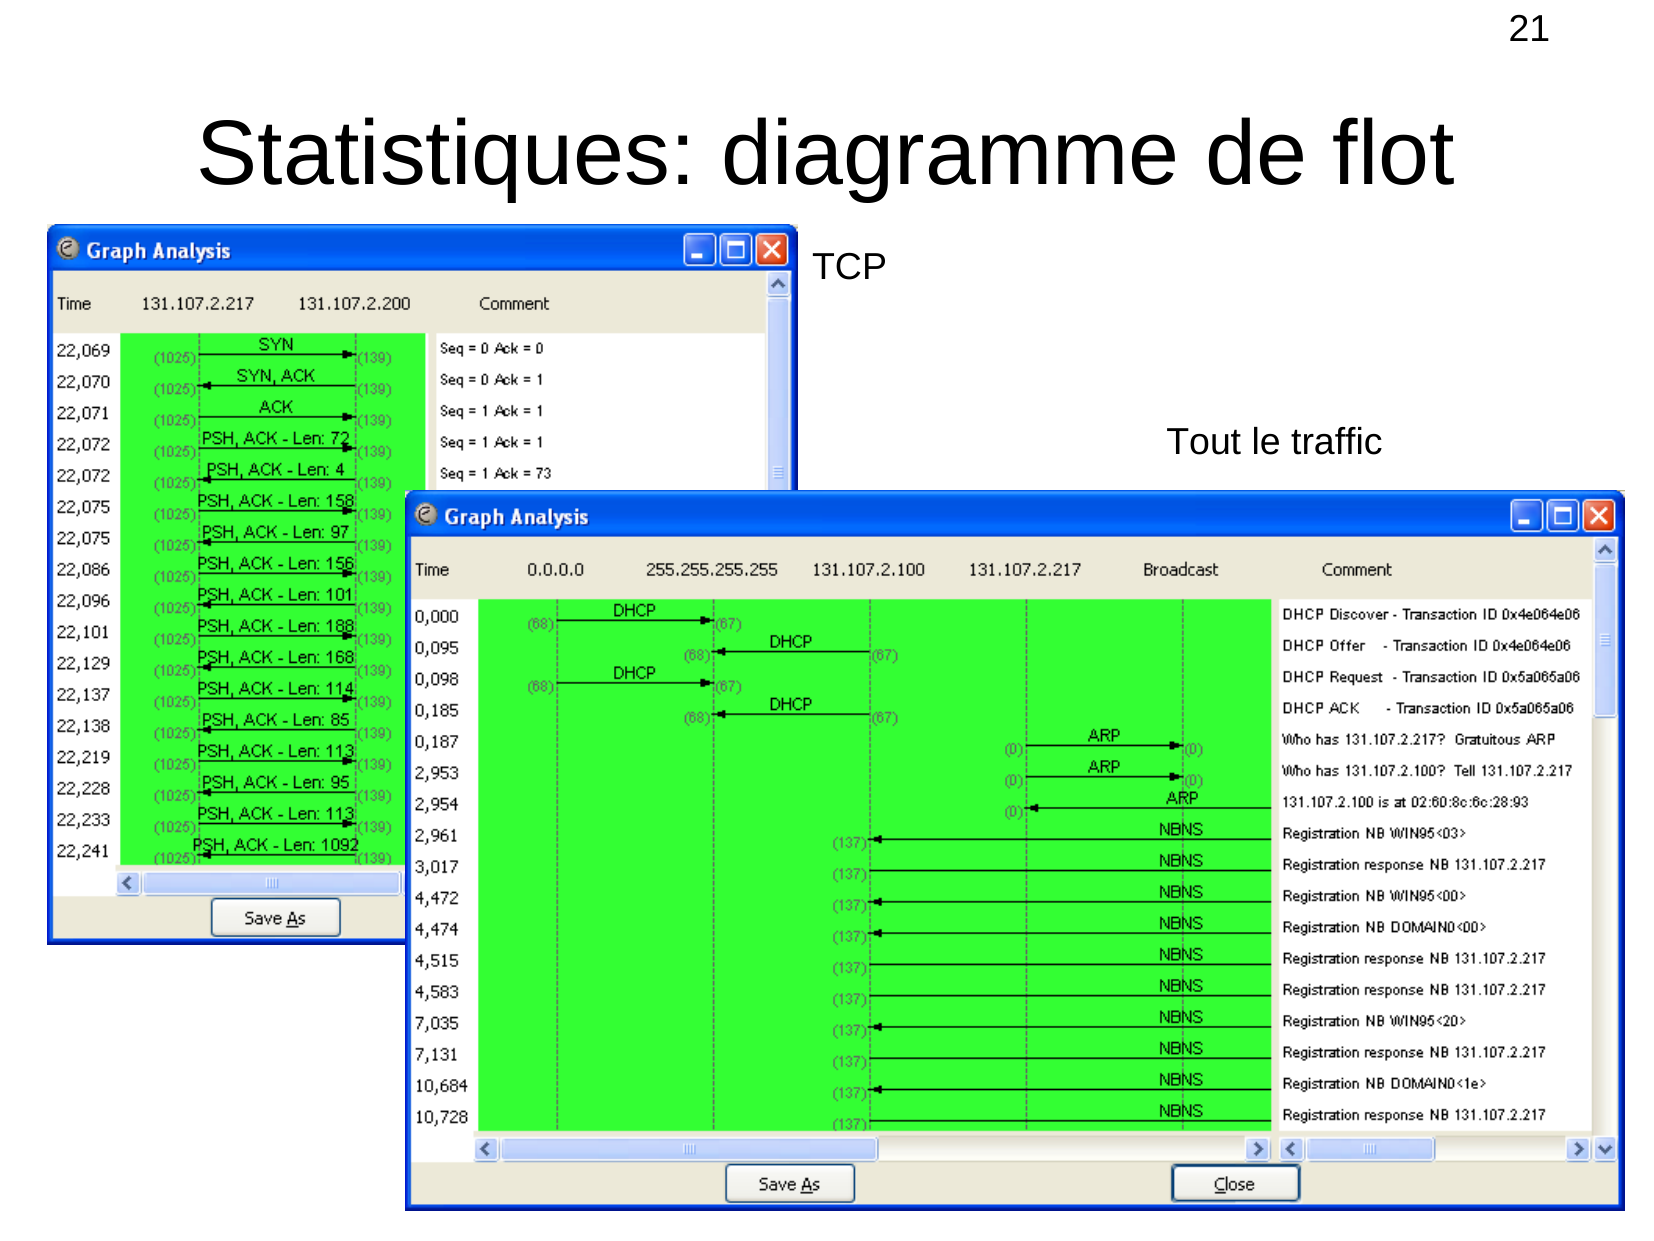

# Statistiques: diagramme de flot
TCP
Tout le traffic